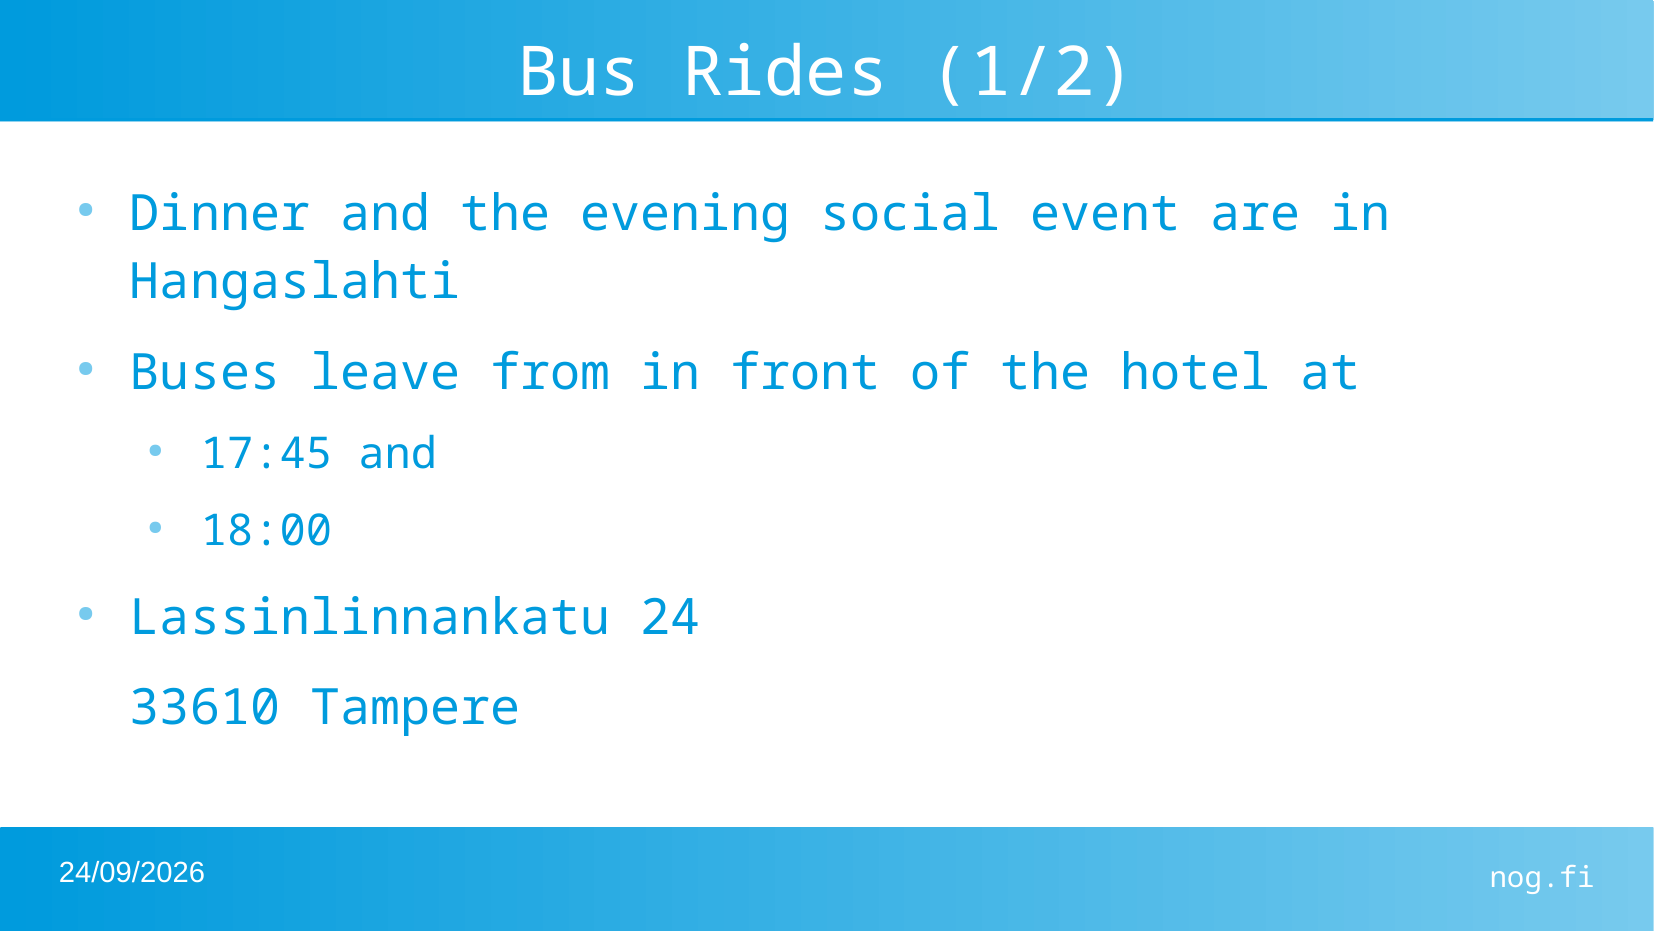

# Bus Rides (1/2)
Dinner and the evening social event are in Hangaslahti
Buses leave from in front of the hotel at
17:45 and
18:00
Lassinlinnankatu 24
33610 Tampere
16